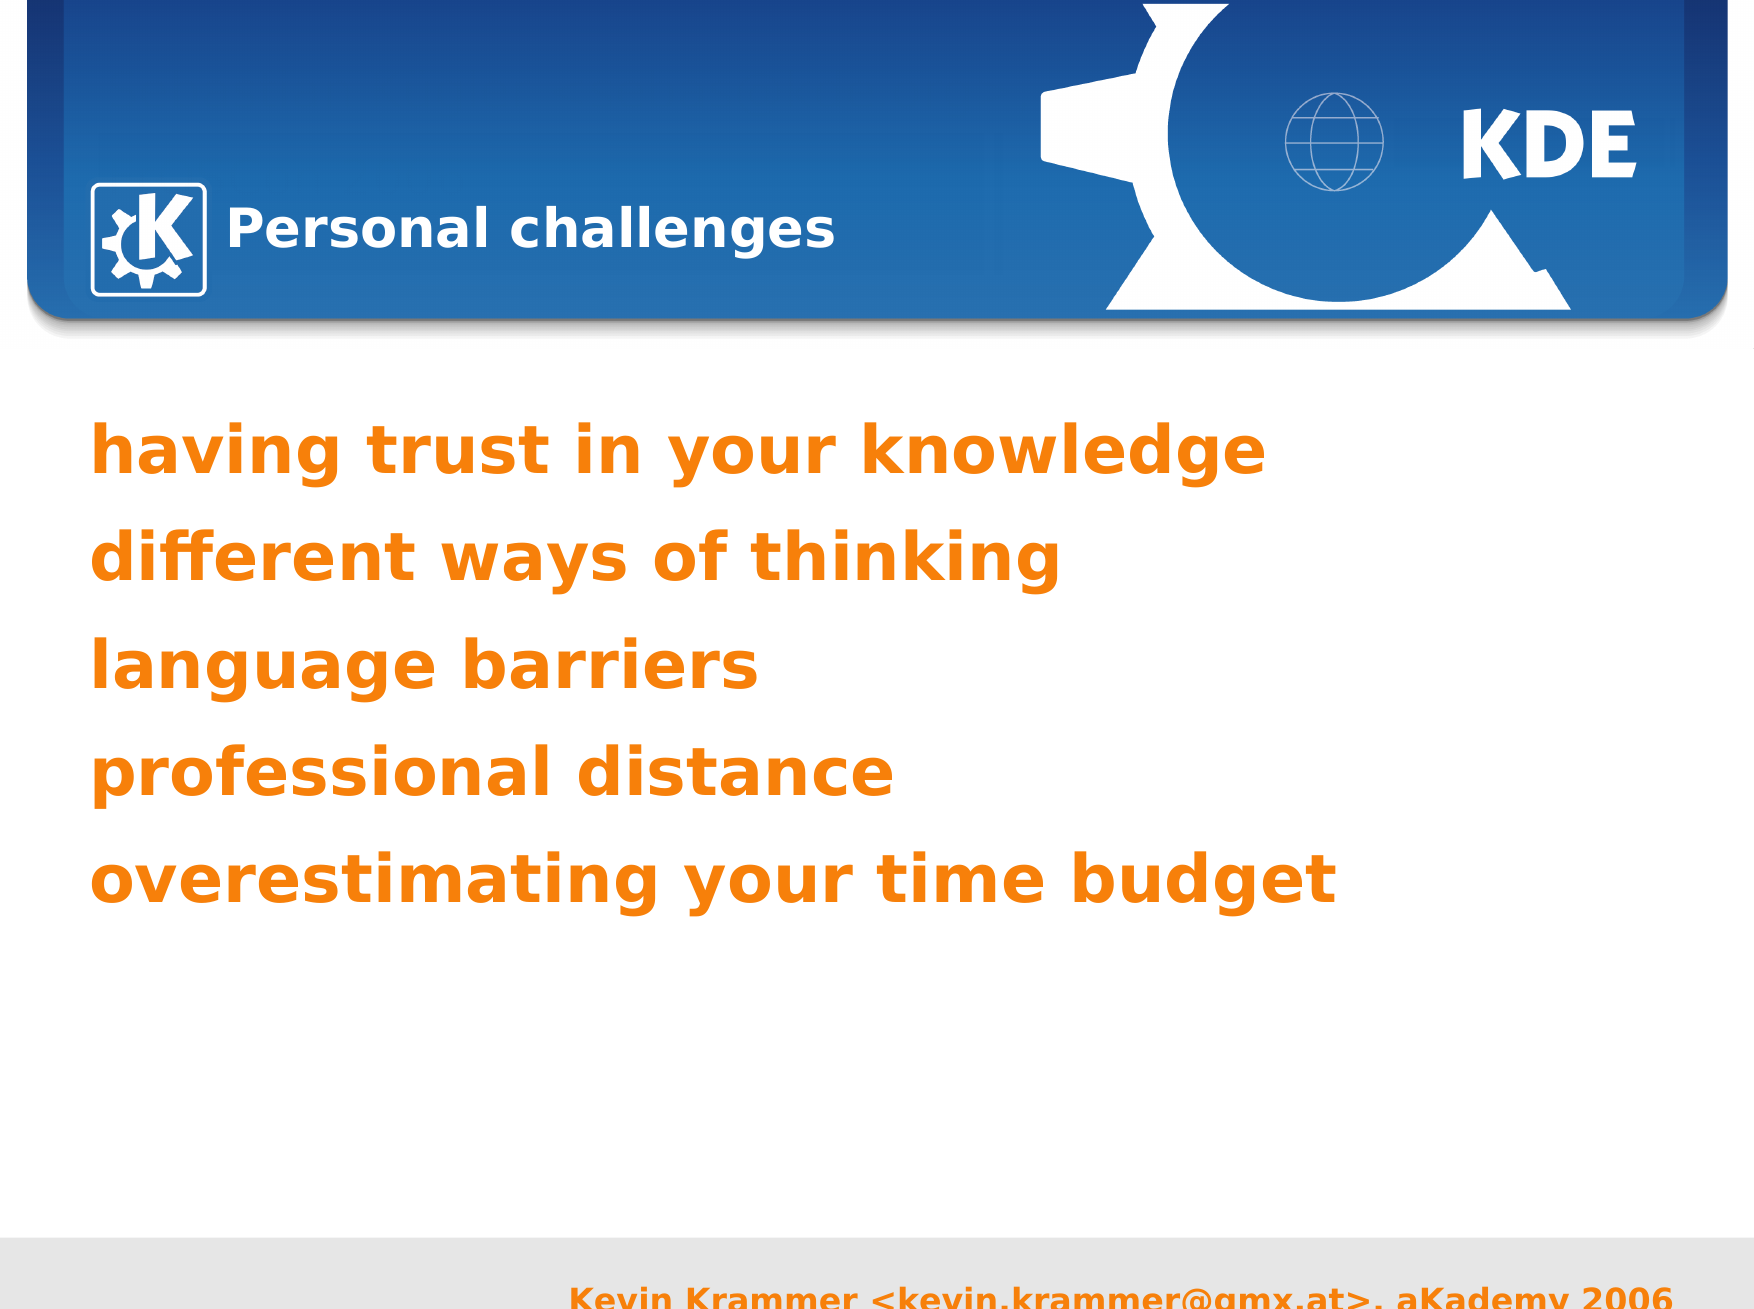

# Personal challenges
having trust in your knowledge
different ways of thinking
language barriers
professional distance
overestimating your time budget